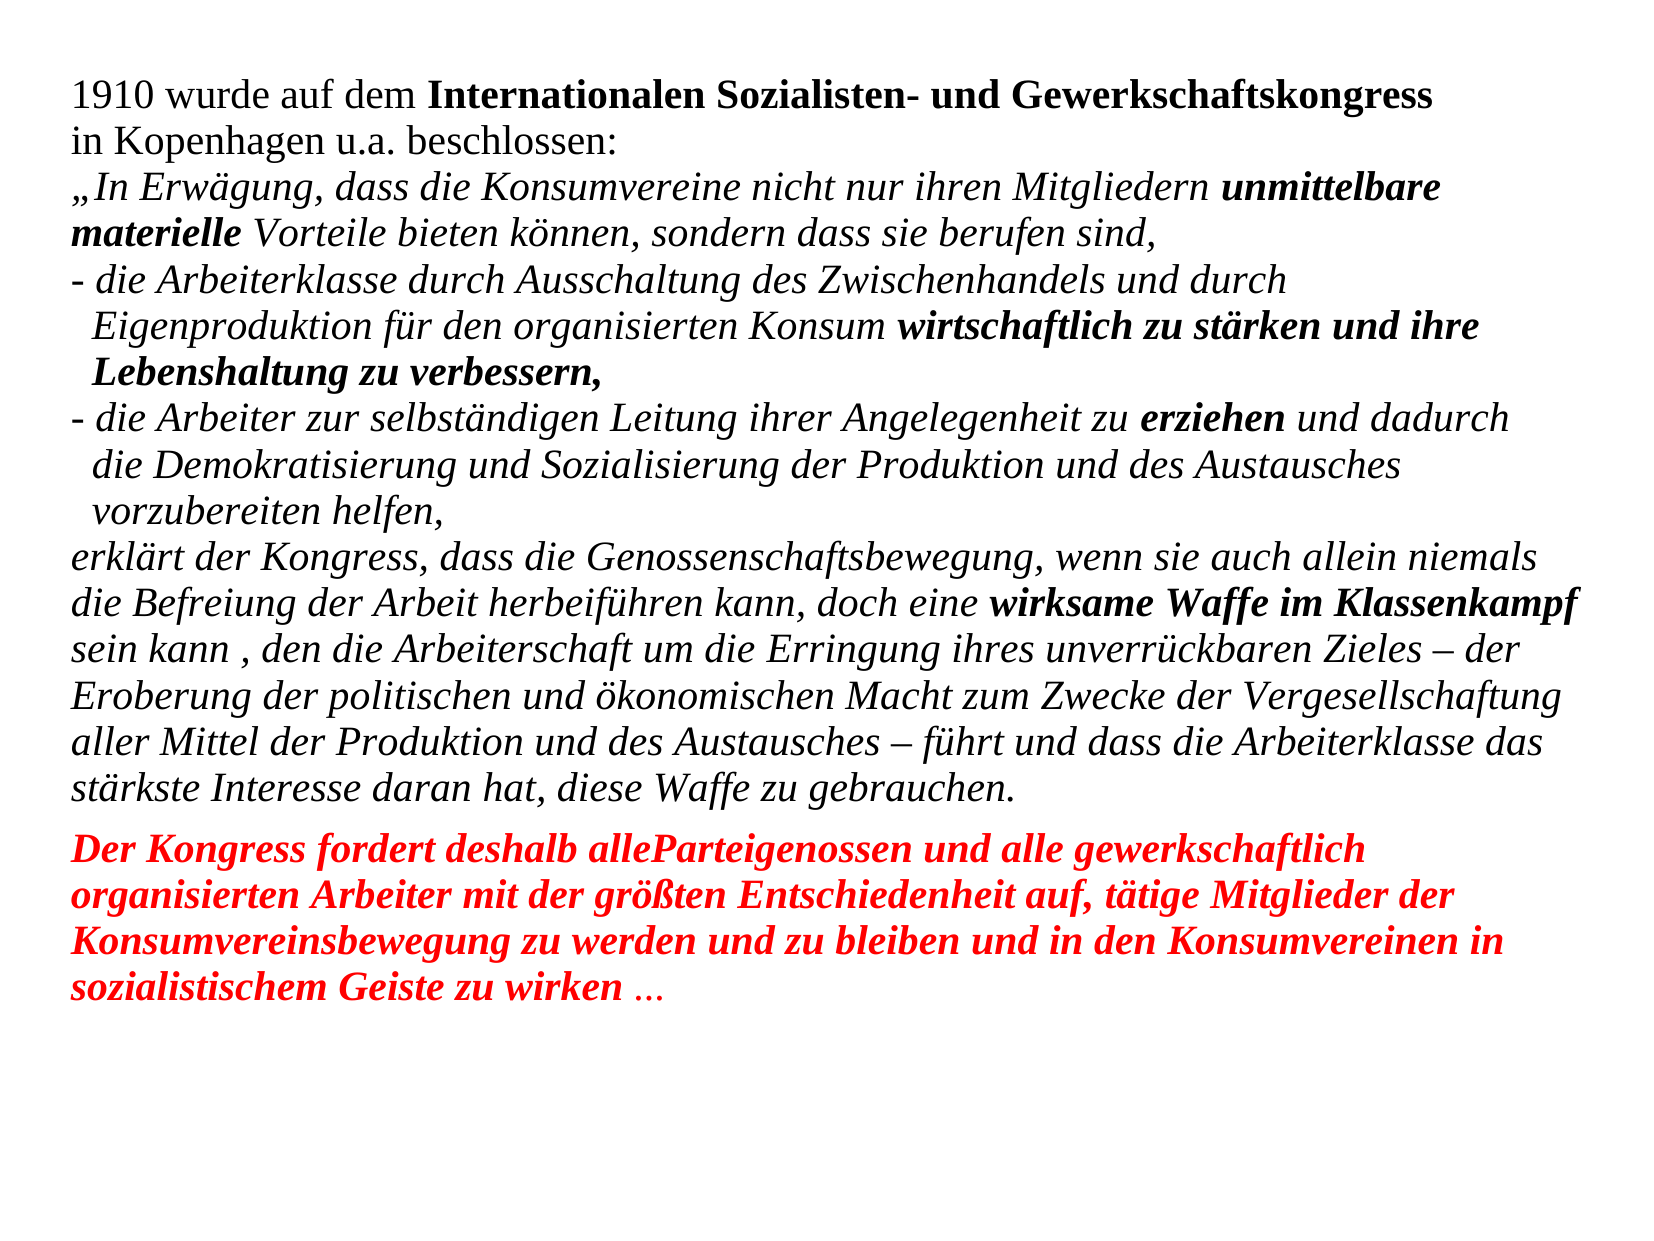

1910 wurde auf dem Internationalen Sozialisten- und Gewerkschaftskongress
in Kopenhagen u.a. beschlossen:
„In Erwägung, dass die Konsumvereine nicht nur ihren Mitgliedern unmittelbare
materielle Vorteile bieten können, sondern dass sie berufen sind,
- die Arbeiterklasse durch Ausschaltung des Zwischenhandels und durch
 Eigenproduktion für den organisierten Konsum wirtschaftlich zu stärken und ihre
 Lebenshaltung zu verbessern,
- die Arbeiter zur selbständigen Leitung ihrer Angelegenheit zu erziehen und dadurch
 die Demokratisierung und Sozialisierung der Produktion und des Austausches
 vorzubereiten helfen,
erklärt der Kongress, dass die Genossenschaftsbewegung, wenn sie auch allein niemals
die Befreiung der Arbeit herbeiführen kann, doch eine wirksame Waffe im Klassenkampf
sein kann , den die Arbeiterschaft um die Erringung ihres unverrück­baren Zieles – der Eroberung der politischen und ökonomischen Macht zum Zwecke der Vergesellschaftung
aller Mittel der Produktion und des Austausches – führt und dass die Arbeiterklasse das stärkste Interesse daran hat, diese Waffe zu gebrauchen.
Der Kongress fordert deshalb alleParteigenossen und alle gewerkschaftlich organisierten Arbeiter mit der größten Entschiedenheit auf, tätige Mitglieder der Konsumvereinsbewegung zu werden und zu bleiben und in den Konsumvereinen in sozialistischem Geiste zu wirken ...